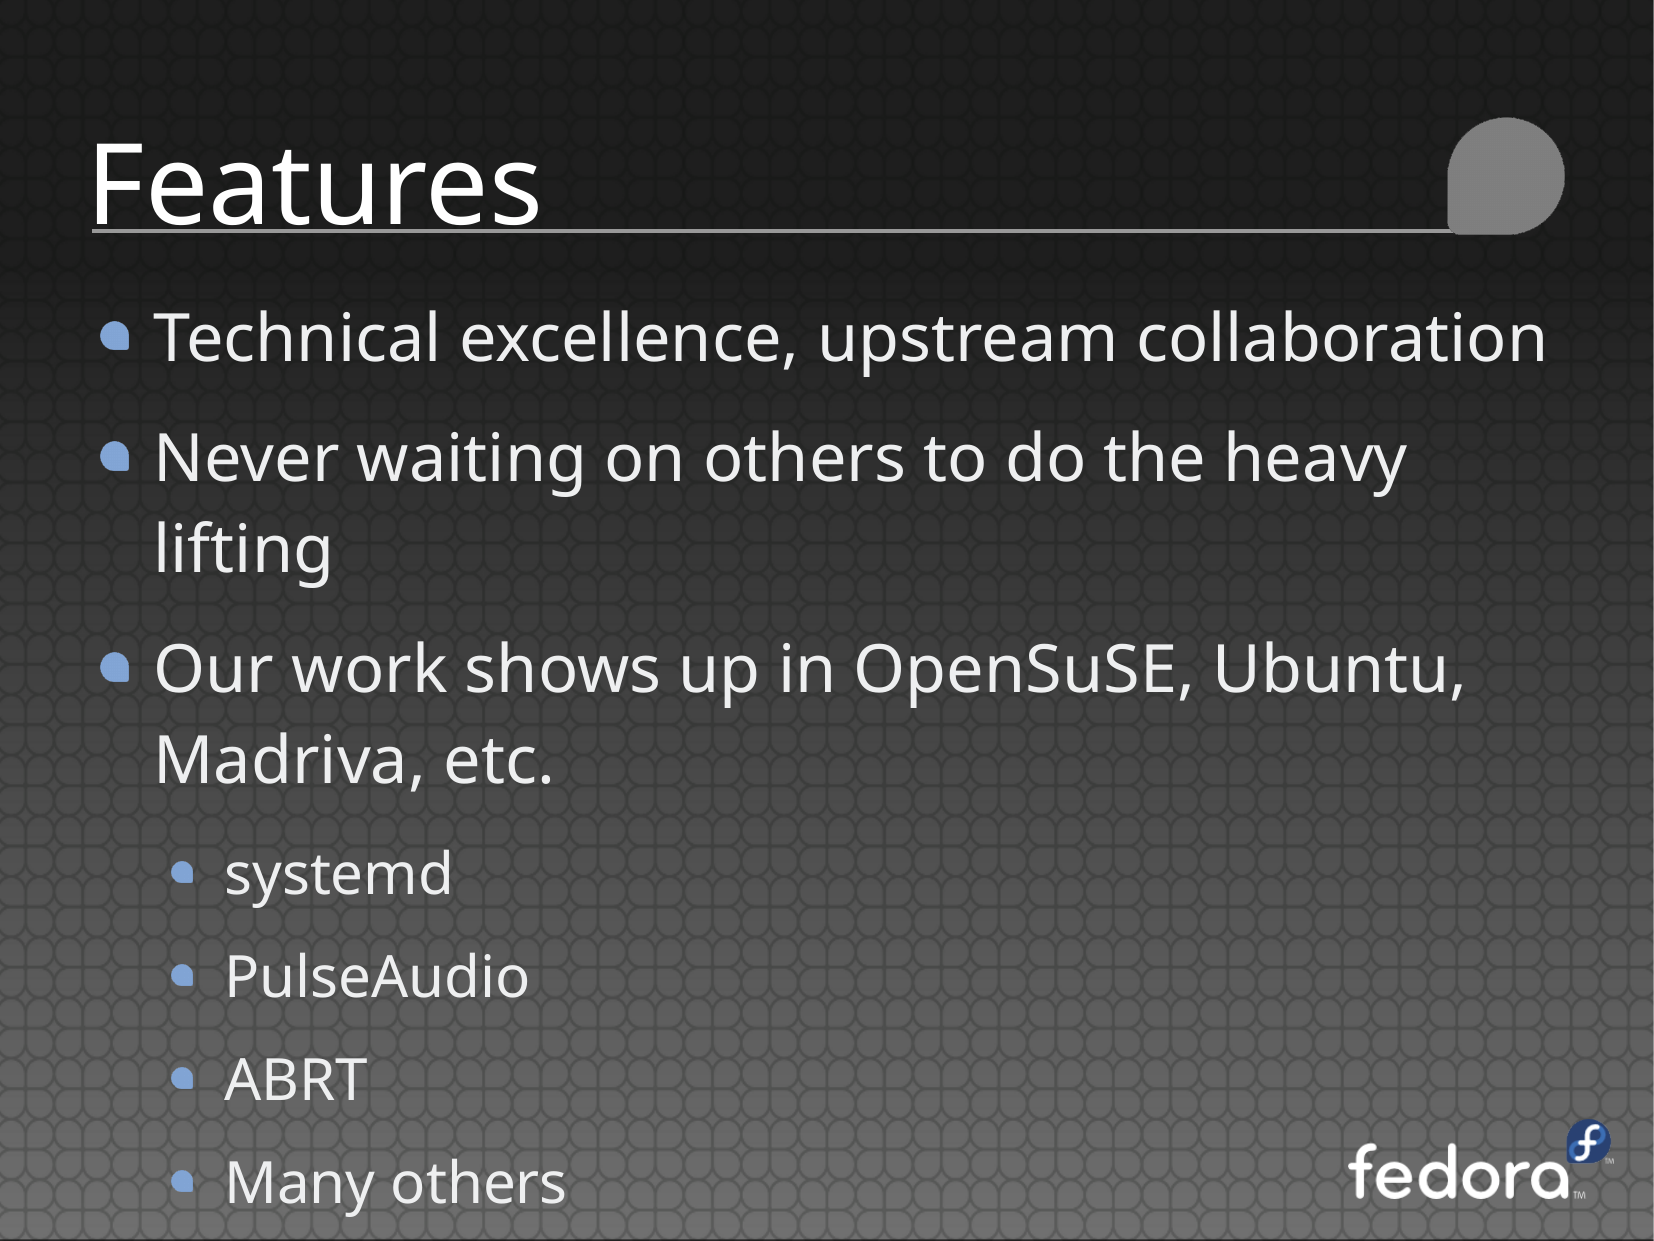

# Features
Technical excellence, upstream collaboration
Never waiting on others to do the heavy lifting
Our work shows up in OpenSuSE, Ubuntu, Madriva, etc.
systemd
PulseAudio
ABRT
Many others